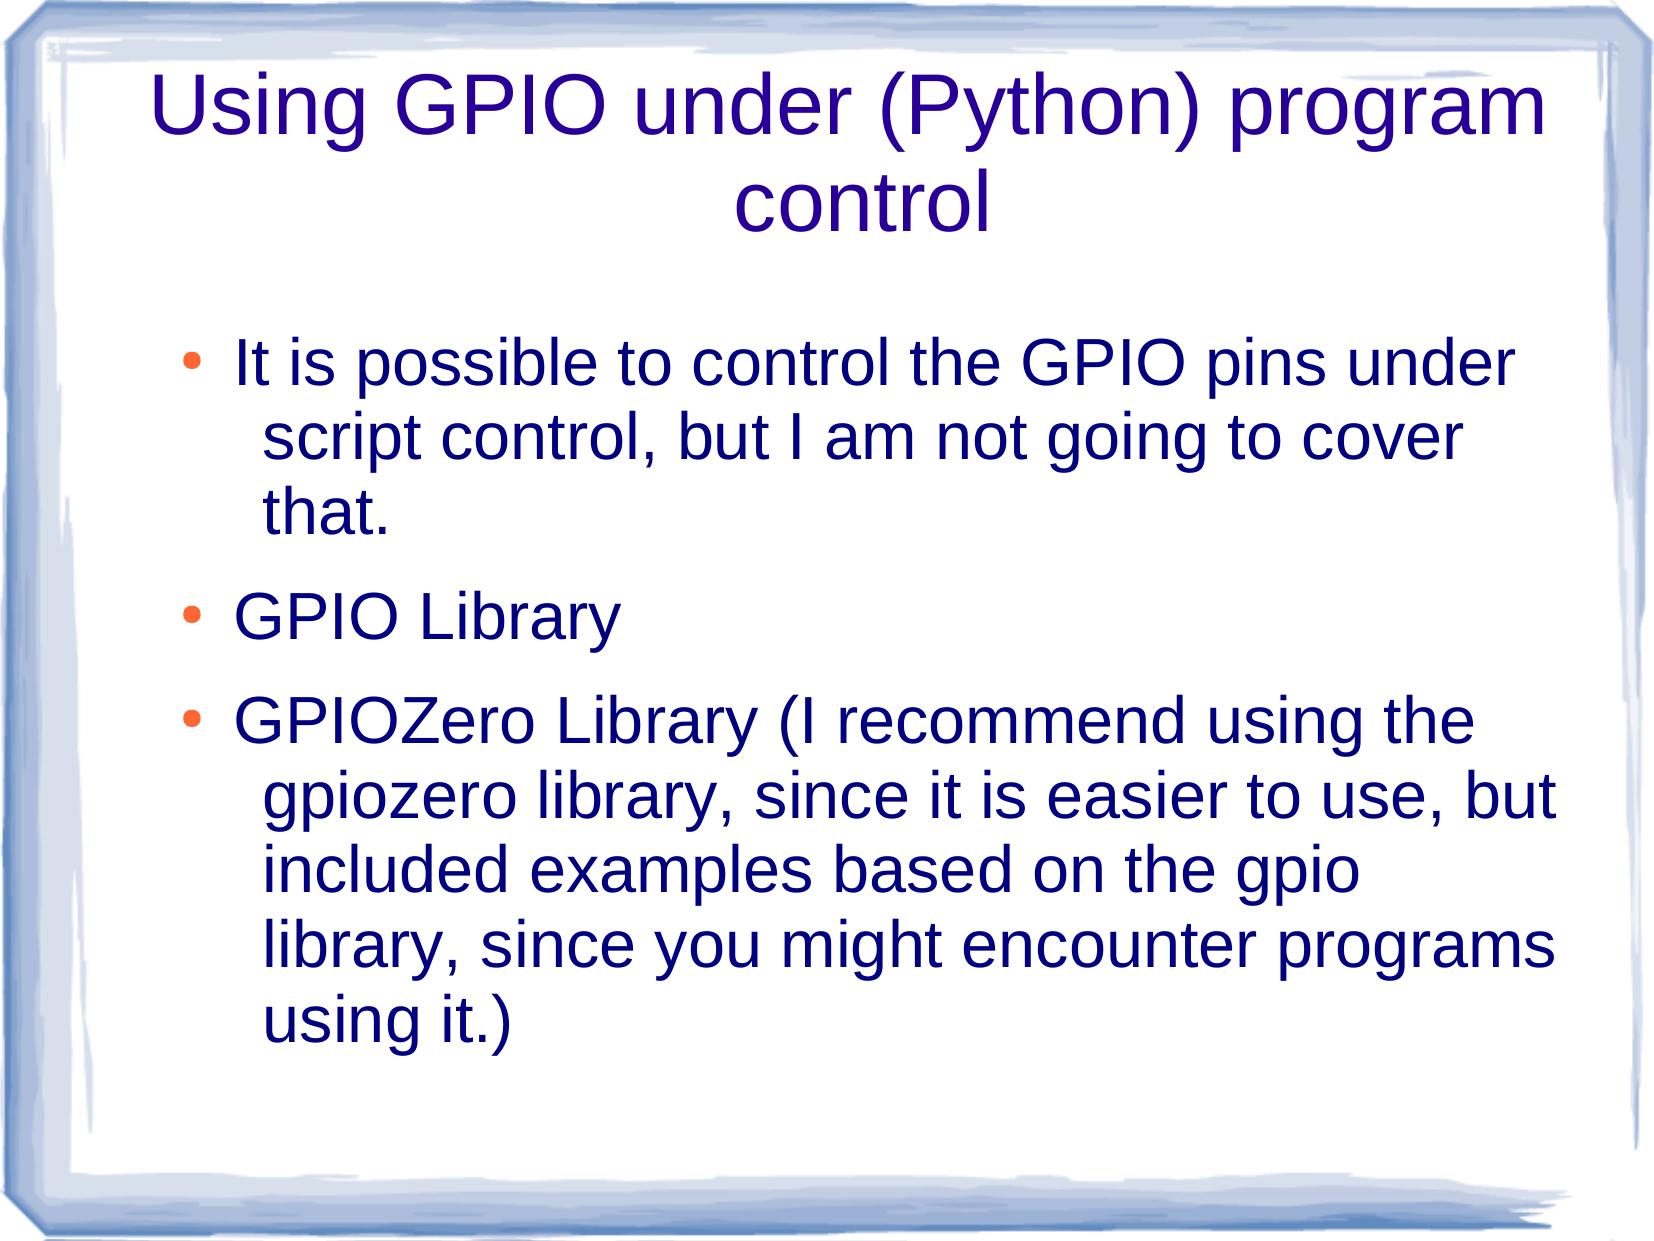

# Using GPIO under (Python) program control
It is possible to control the GPIO pins under script control, but I am not going to cover that.
GPIO Library
GPIOZero Library (I recommend using the gpiozero library, since it is easier to use, but included examples based on the gpio library, since you might encounter programs using it.)